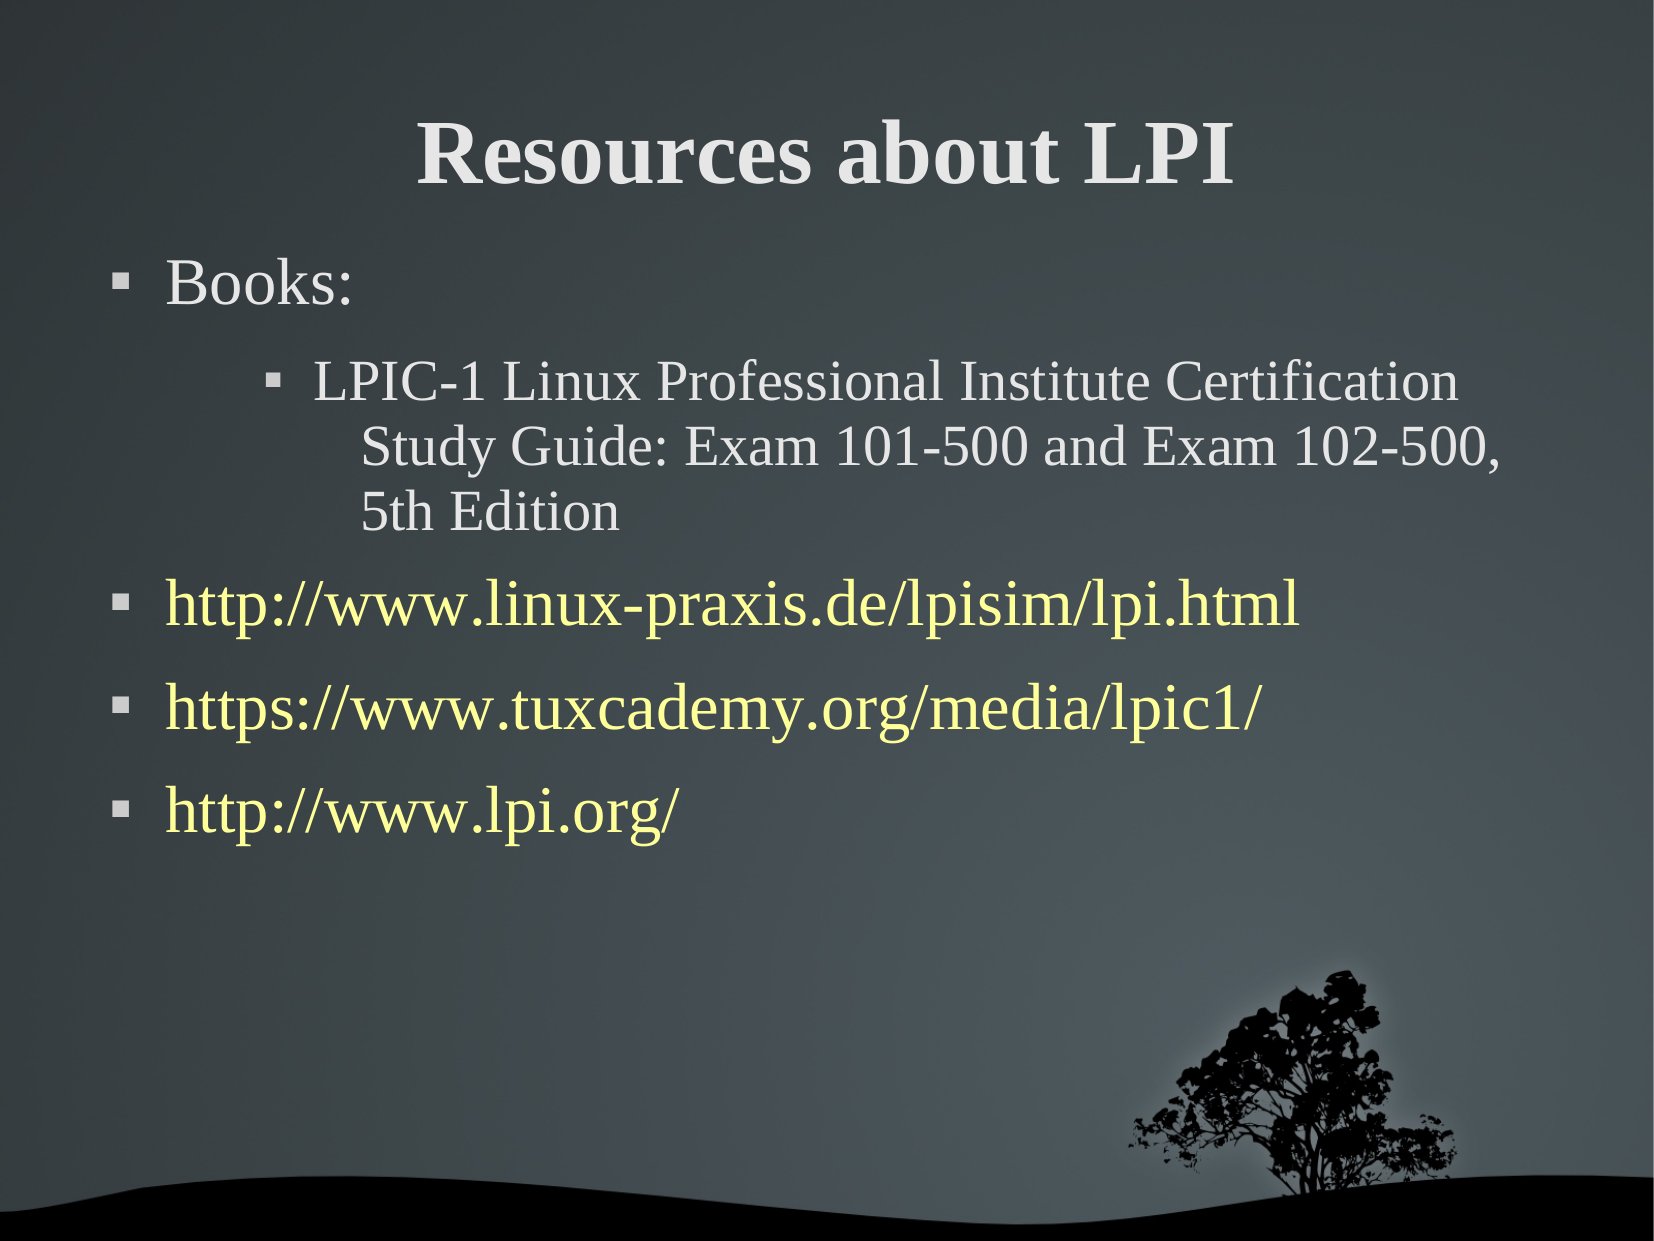

# Resources about LPI
Books:
LPIC-1 Linux Professional Institute Certification Study Guide: Exam 101-500 and Exam 102-500, 5th Edition
http://www.linux-praxis.de/lpisim/lpi.html
https://www.tuxcademy.org/media/lpic1/
http://www.lpi.org/